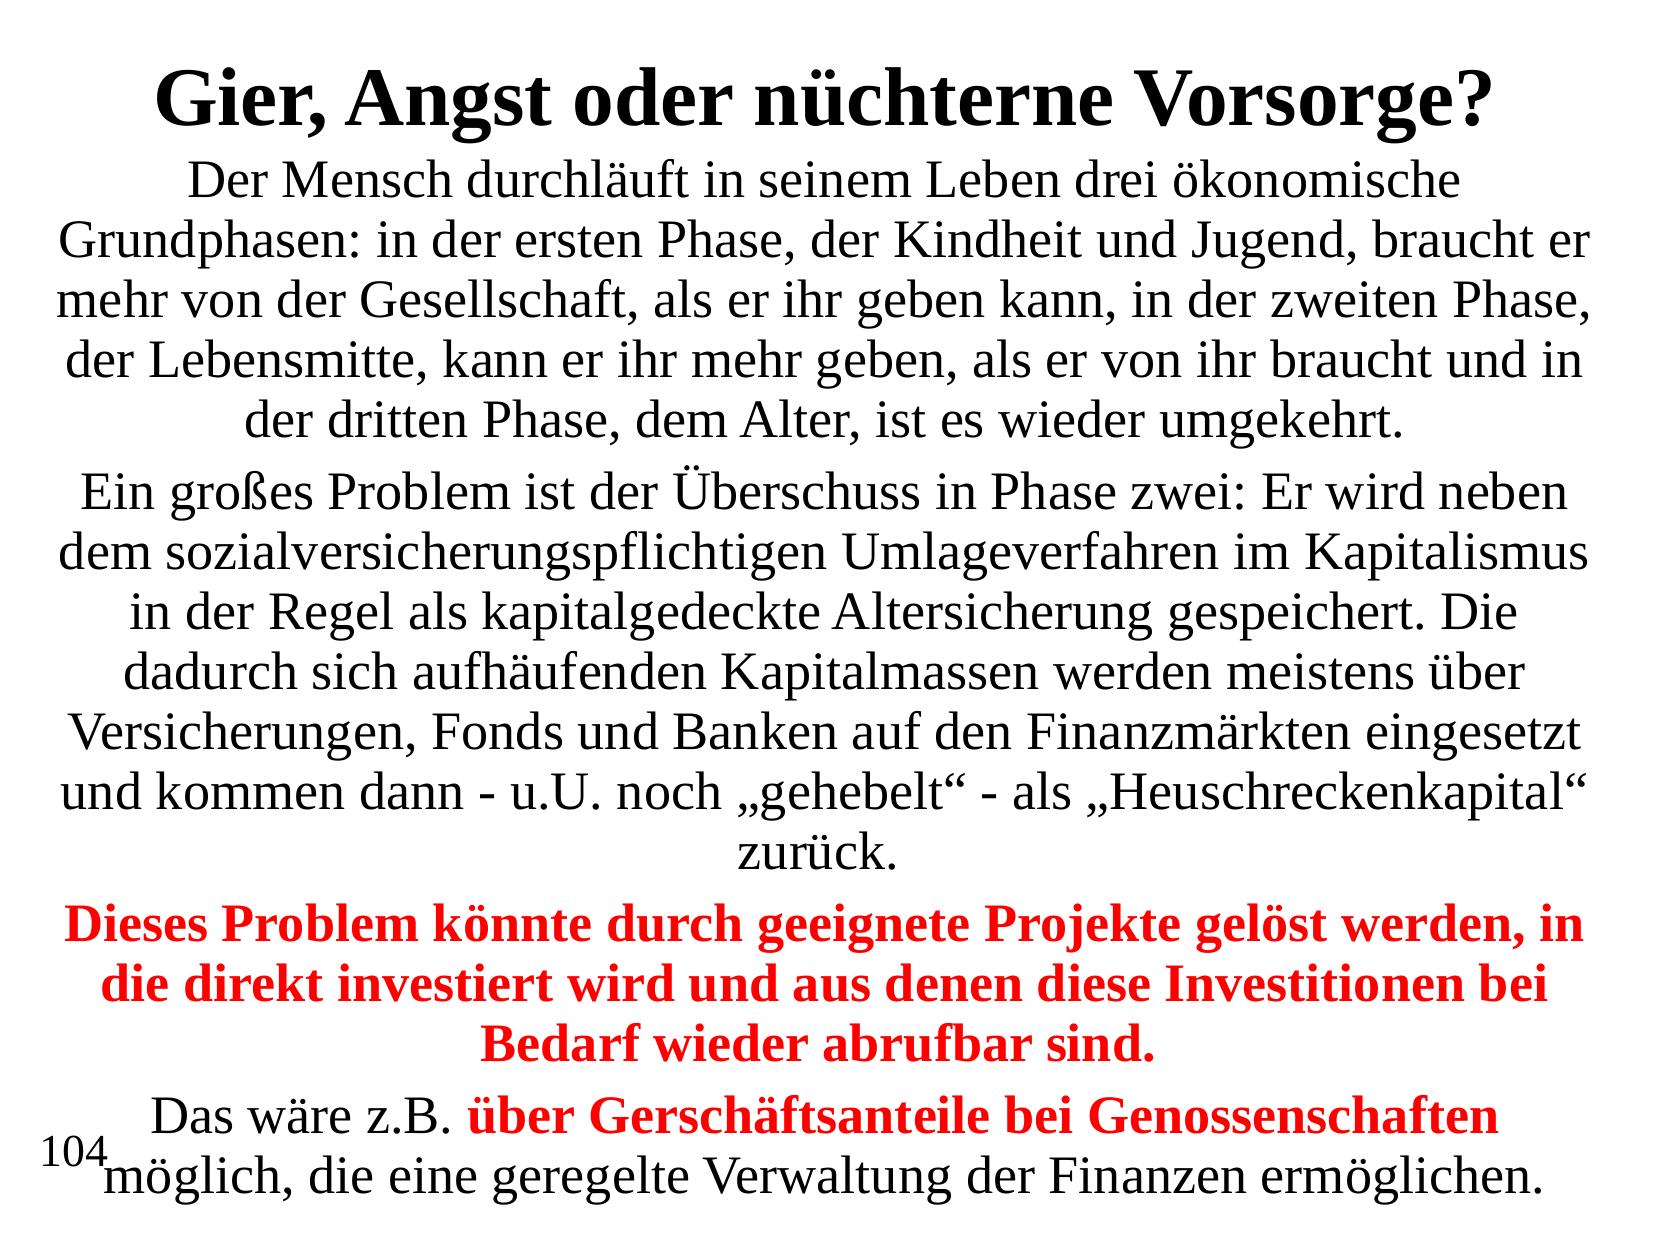

Gier, Angst oder nüchterne Vorsorge?
Der Mensch durchläuft in seinem Leben drei ökonomische Grundphasen: in der ersten Phase, der Kindheit und Jugend, braucht er mehr von der Gesellschaft, als er ihr geben kann, in der zweiten Phase, der Lebensmitte, kann er ihr mehr geben, als er von ihr braucht und in der dritten Phase, dem Alter, ist es wieder umgekehrt.
Ein großes Problem ist der Überschuss in Phase zwei: Er wird neben dem sozialversicherungspflichtigen Umlageverfahren im Kapitalismus in der Regel als kapitalgedeckte Altersicherung gespeichert. Die dadurch sich aufhäufenden Kapitalmassen werden meistens über Versicherungen, Fonds und Banken auf den Finanzmärkten eingesetzt und kommen dann - u.U. noch „gehebelt“ - als „Heuschreckenkapital“ zurück.
Dieses Problem könnte durch geeignete Projekte gelöst werden, in die direkt investiert wird und aus denen diese Investitionen bei Bedarf wieder abrufbar sind.
Das wäre z.B. über Gerschäftsanteile bei Genossenschaften möglich, die eine geregelte Verwaltung der Finanzen ermöglichen.